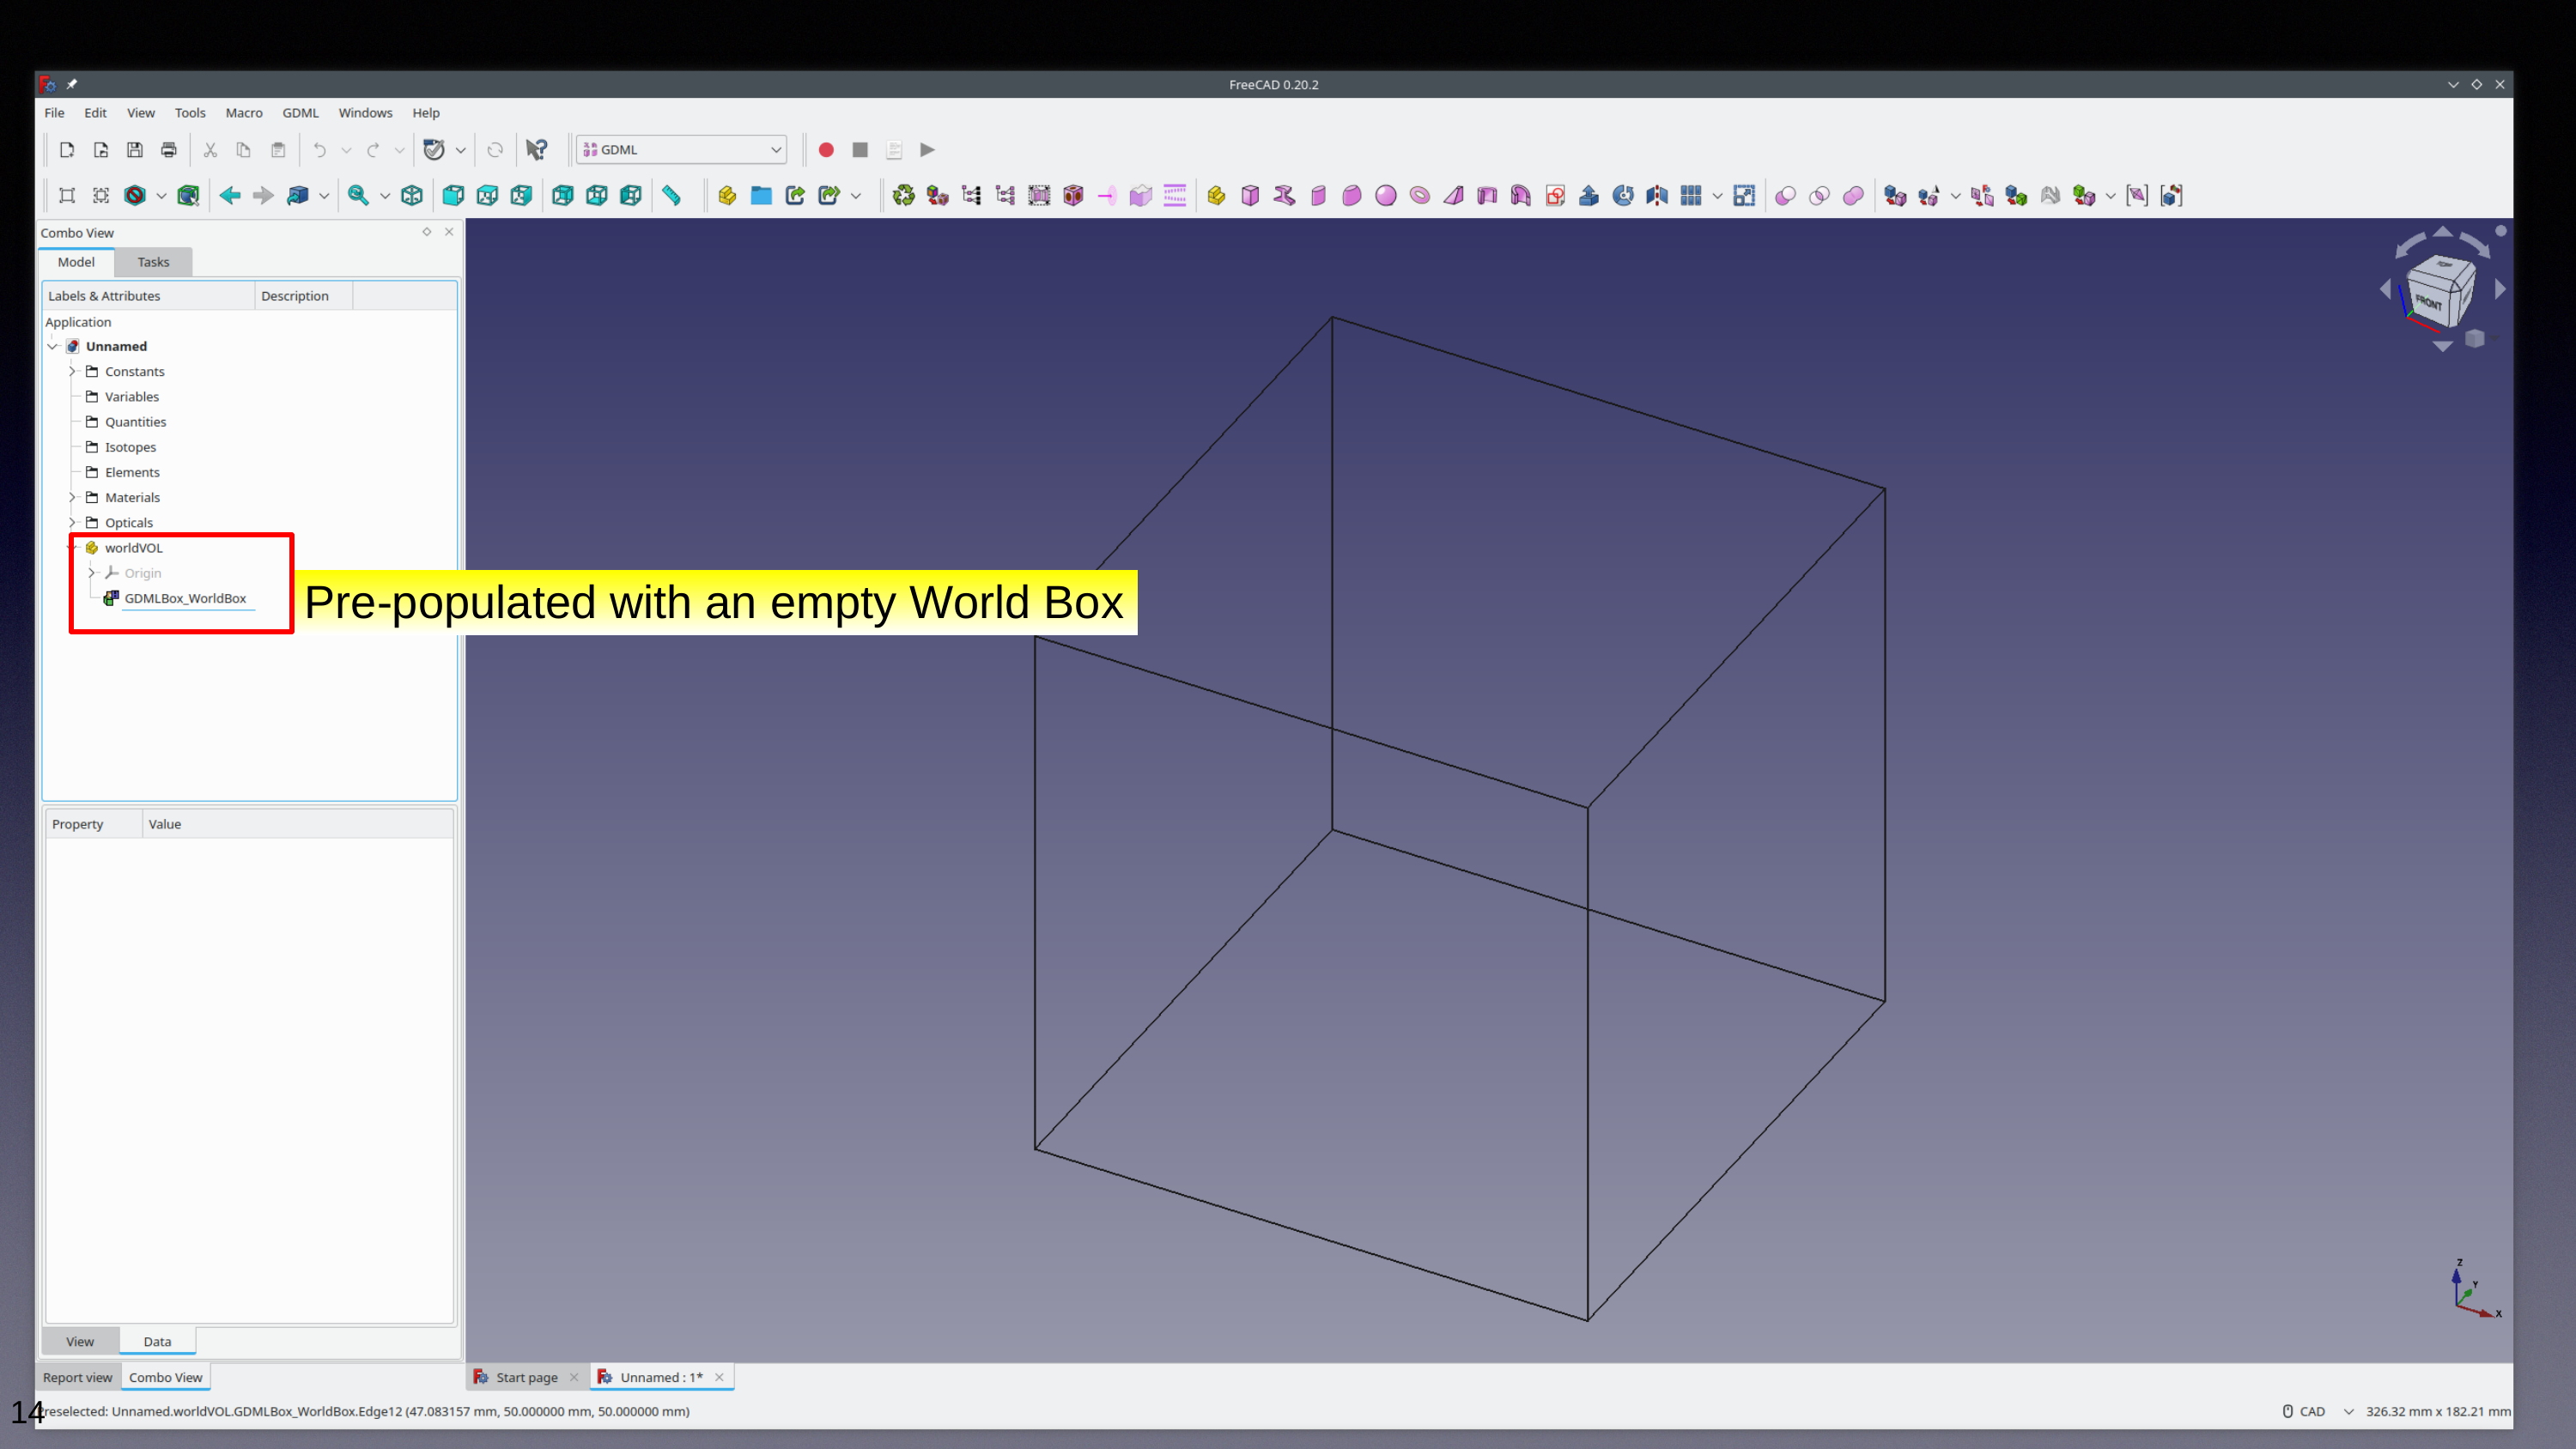

Pre-populated with an empty World Box
14